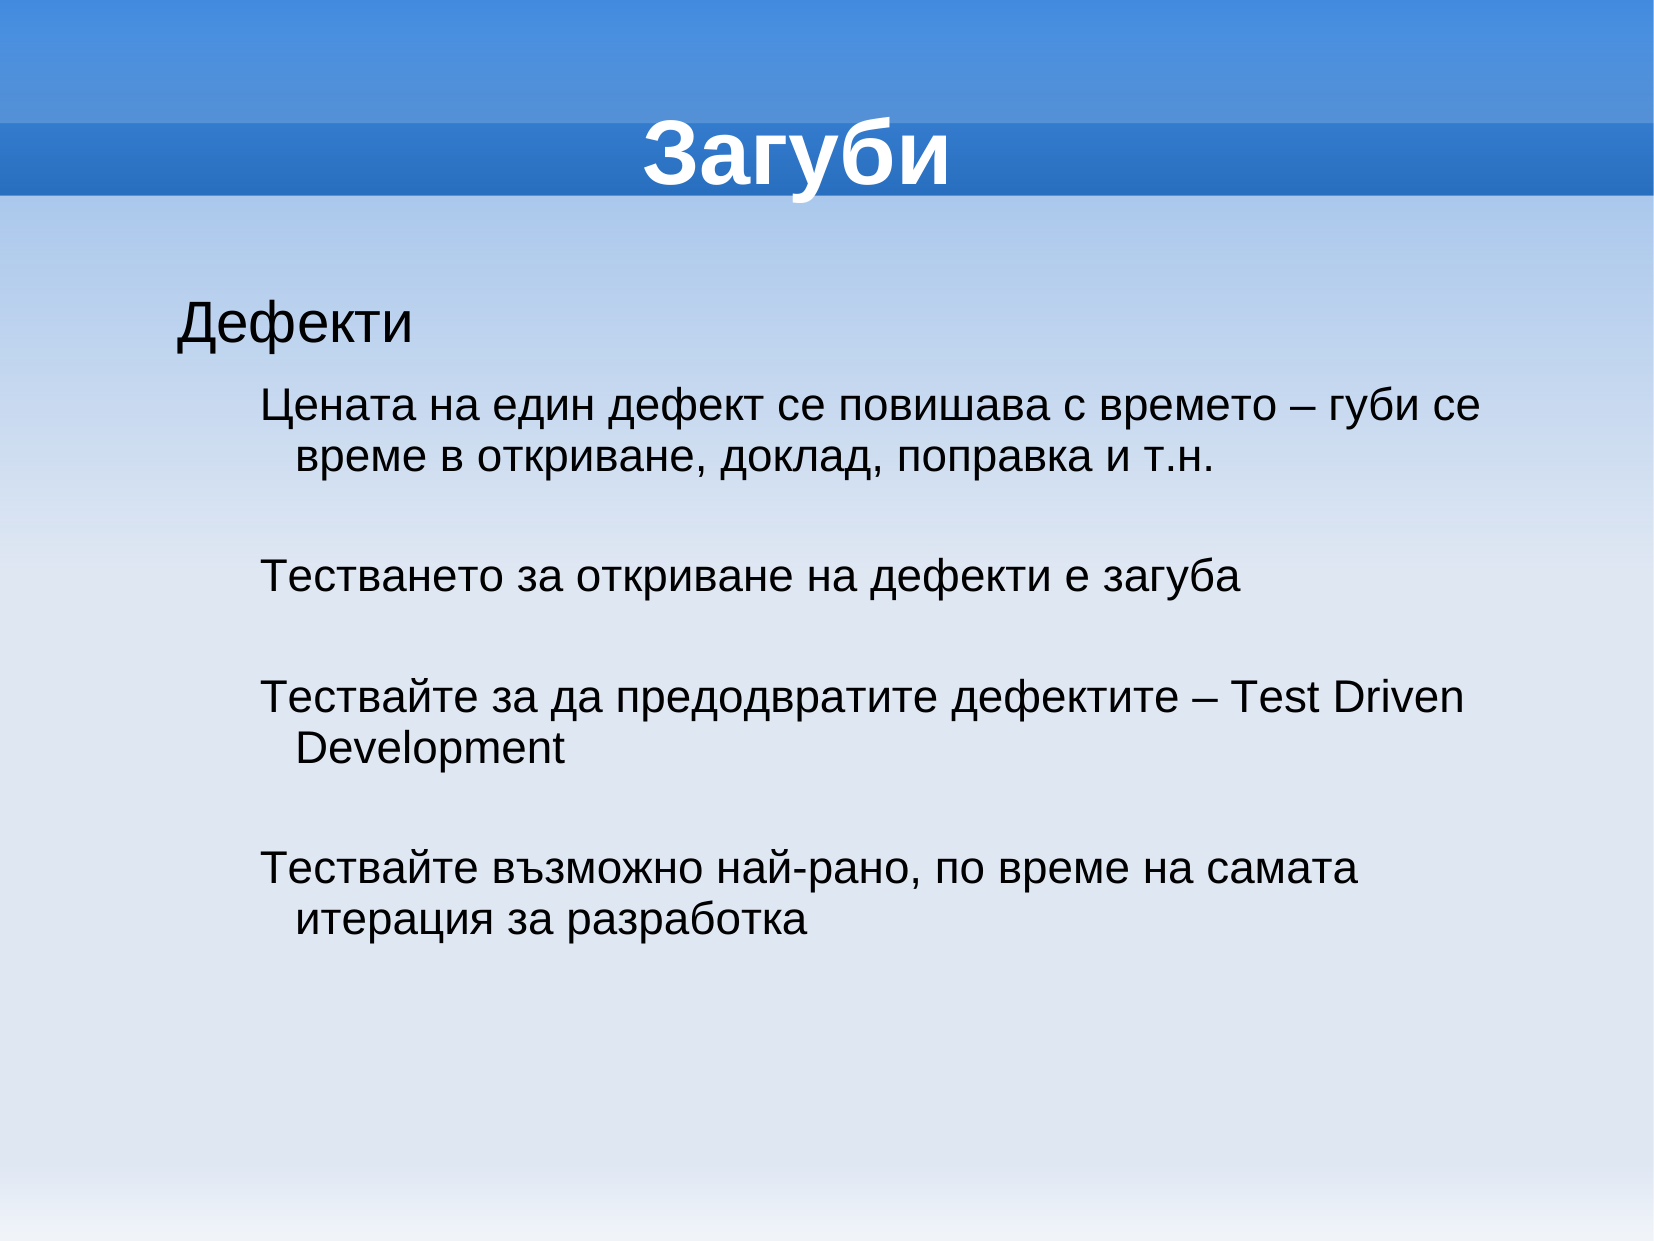

Загуби
# Дефекти
Цената на един дефект се повишава с времето – губи се време в откриване, доклад, поправка и т.н.
Тестването за откриване на дефекти е загуба
Тествайте за да предодвратите дефектите – Test Driven Development
Тествайте възможно най-рано, по време на самата итерация за разработка